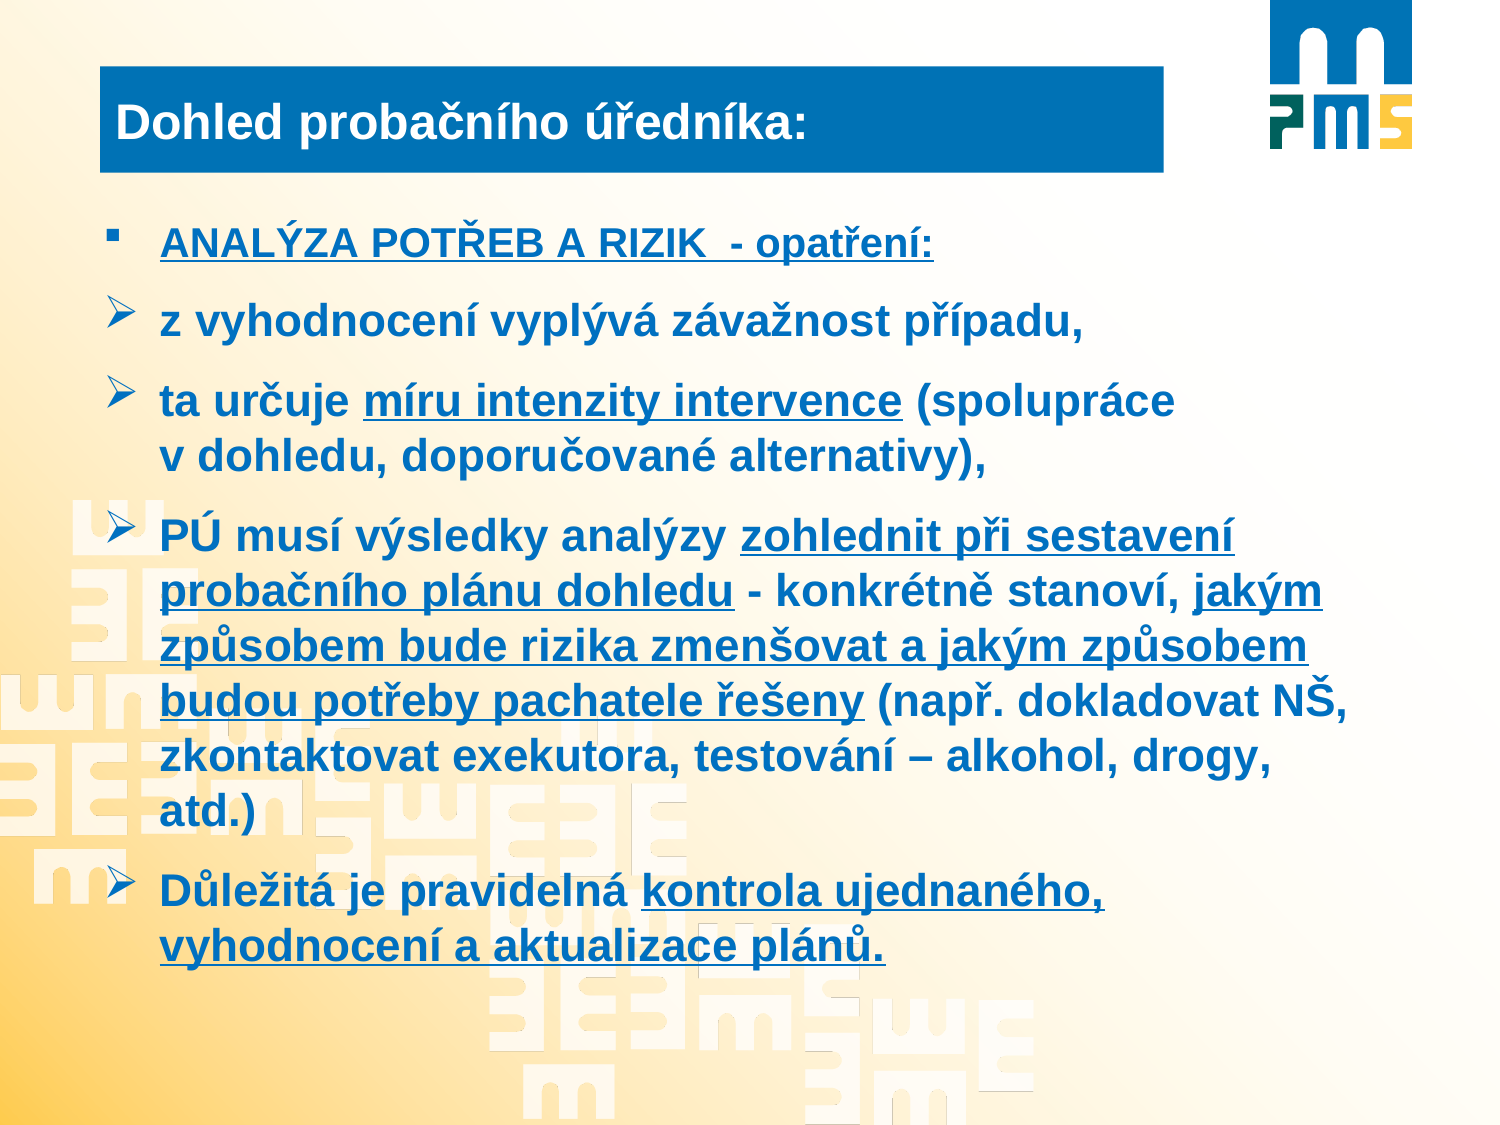

# Dohled probačního úředníka:
ANALÝZA POTŘEB A RIZIK - opatření:
z vyhodnocení vyplývá závažnost případu,
ta určuje míru intenzity intervence (spolupráce v dohledu, doporučované alternativy),
PÚ musí výsledky analýzy zohlednit při sestavení probačního plánu dohledu - konkrétně stanoví, jakým způsobem bude rizika zmenšovat a jakým způsobem budou potřeby pachatele řešeny (např. dokladovat NŠ, zkontaktovat exekutora, testování – alkohol, drogy, atd.)
Důležitá je pravidelná kontrola ujednaného, vyhodnocení a aktualizace plánů.